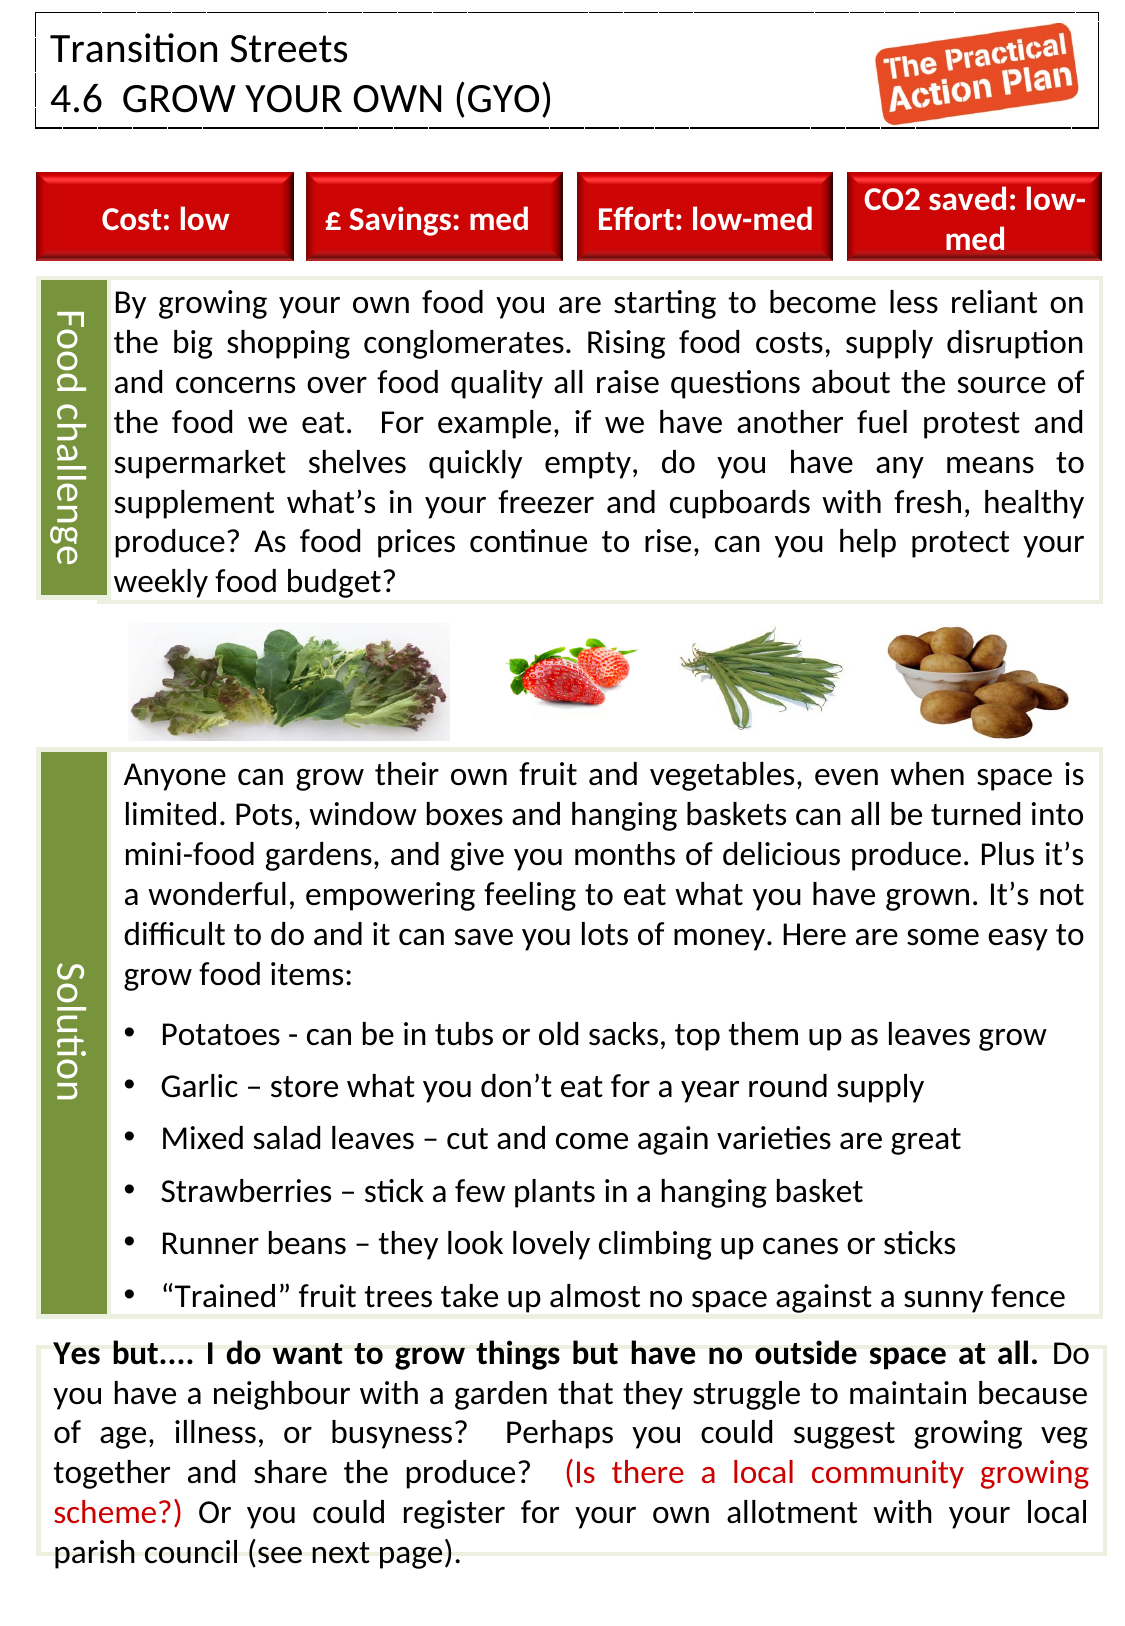

Transition Streets
4.6 GROW YOUR OWN (GYO)
Cost: low
£ Savings: med
Effort: low-med
CO2 saved: low-med
Food challenge
By growing your own food you are starting to become less reliant on the big shopping conglomerates. Rising food costs, supply disruption and concerns over food quality all raise questions about the source of the food we eat. For example, if we have another fuel protest and supermarket shelves quickly empty, do you have any means to supplement what’s in your freezer and cupboards with fresh, healthy produce? As food prices continue to rise, can you help protect your weekly food budget?
Solution
Anyone can grow their own fruit and vegetables, even when space is limited. Pots, window boxes and hanging baskets can all be turned into mini-food gardens, and give you months of delicious produce. Plus it’s a wonderful, empowering feeling to eat what you have grown. It’s not difficult to do and it can save you lots of money. Here are some easy to grow food items:
 Potatoes - can be in tubs or old sacks, top them up as leaves grow
 Garlic – store what you don’t eat for a year round supply
 Mixed salad leaves – cut and come again varieties are great
 Strawberries – stick a few plants in a hanging basket
 Runner beans – they look lovely climbing up canes or sticks
 “Trained” fruit trees take up almost no space against a sunny fence
Yes but.... I do want to grow things but have no outside space at all. Do you have a neighbour with a garden that they struggle to maintain because of age, illness, or busyness? Perhaps you could suggest growing veg together and share the produce? (Is there a local community growing scheme?) Or you could register for your own allotment with your local parish council (see next page).